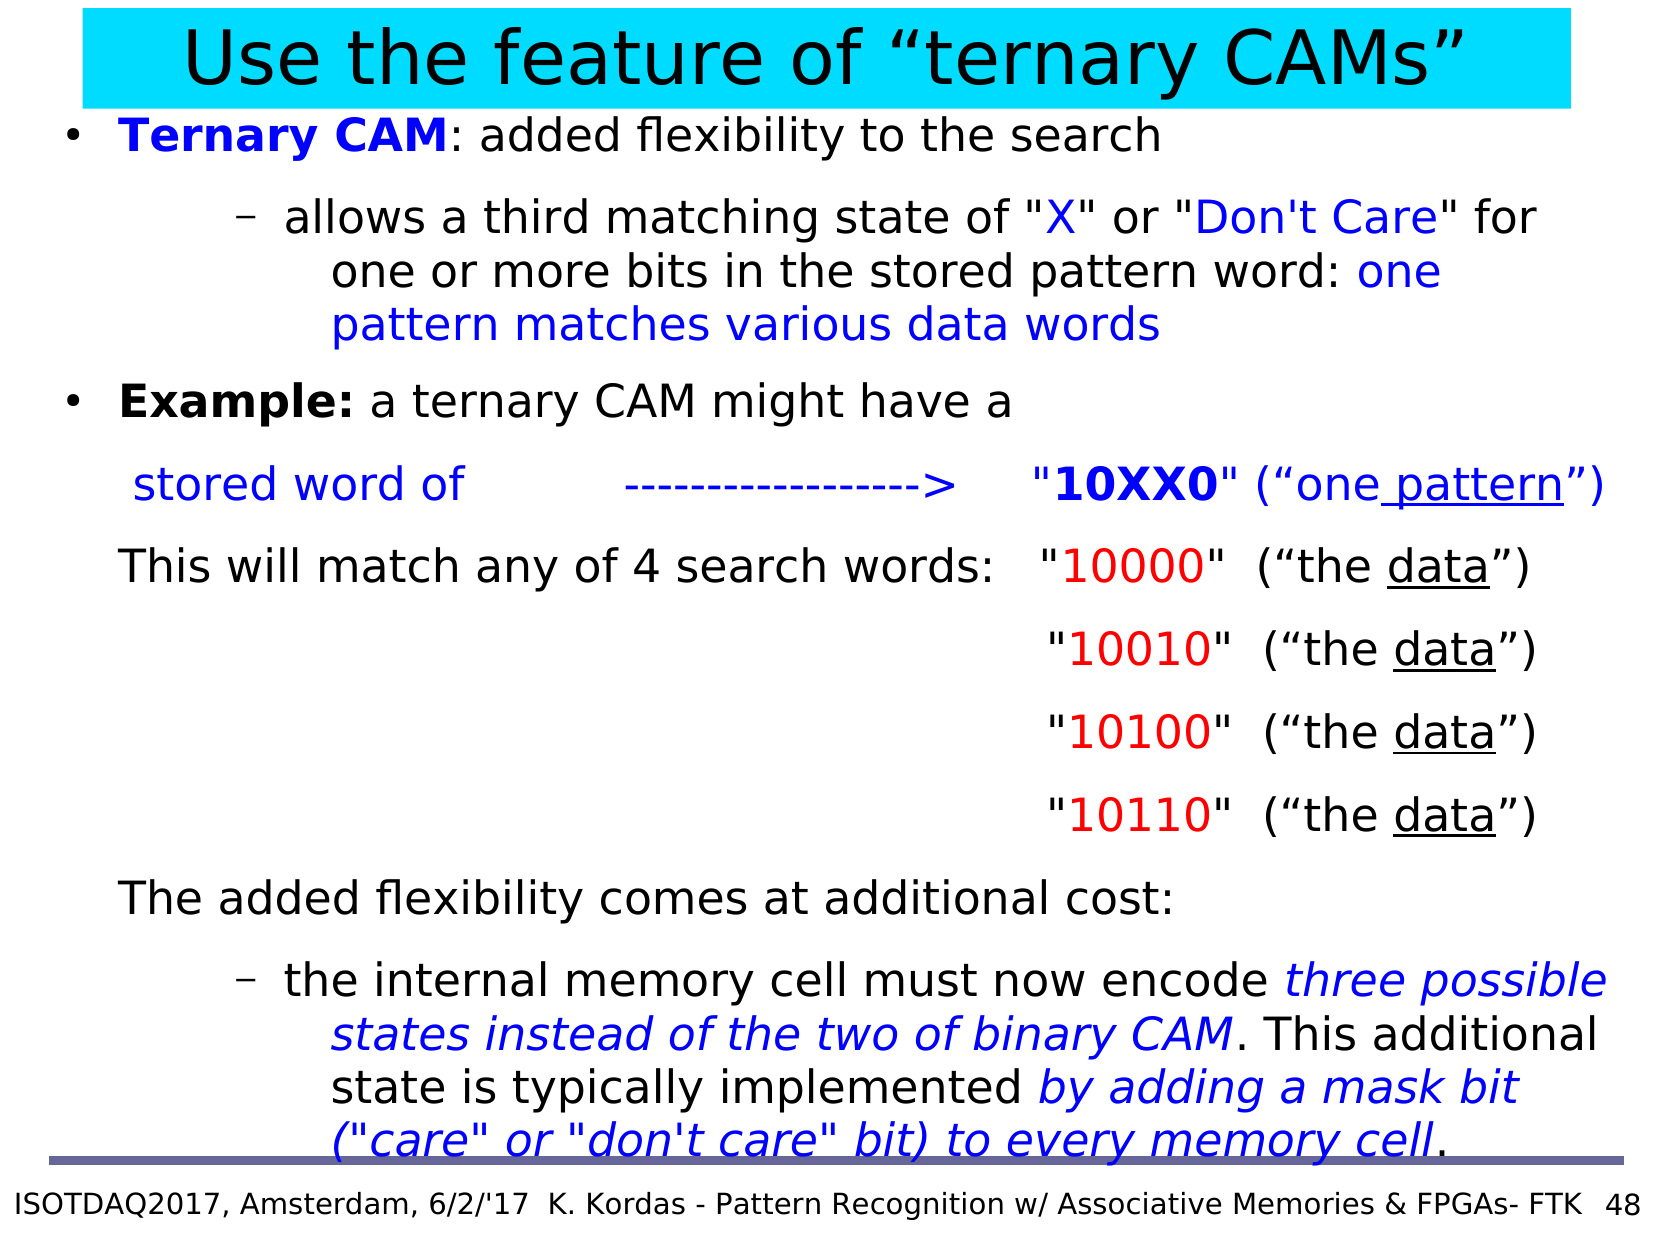

# Use the feature of “ternary CAMs”
Ternary CAM: added flexibility to the search
allows a third matching state of "X" or "Don't Care" for one or more bits in the stored pattern word: one pattern matches various data words
Example: a ternary CAM might have a
 stored word of ------------------> "10XX0" (“one pattern”)
This will match any of 4 search words: "10000" (“the data”)
 "10010" (“the data”)
 "10100" (“the data”)
 "10110" (“the data”)
The added flexibility comes at additional cost:
the internal memory cell must now encode three possible states instead of the two of binary CAM. This additional state is typically implemented by adding a mask bit ("care" or "don't care" bit) to every memory cell.
ISOTDAQ2017, Amsterdam, 6/2/'17
K. Kordas - Pattern Recognition w/ Associative Memories & FPGAs- FTK
48